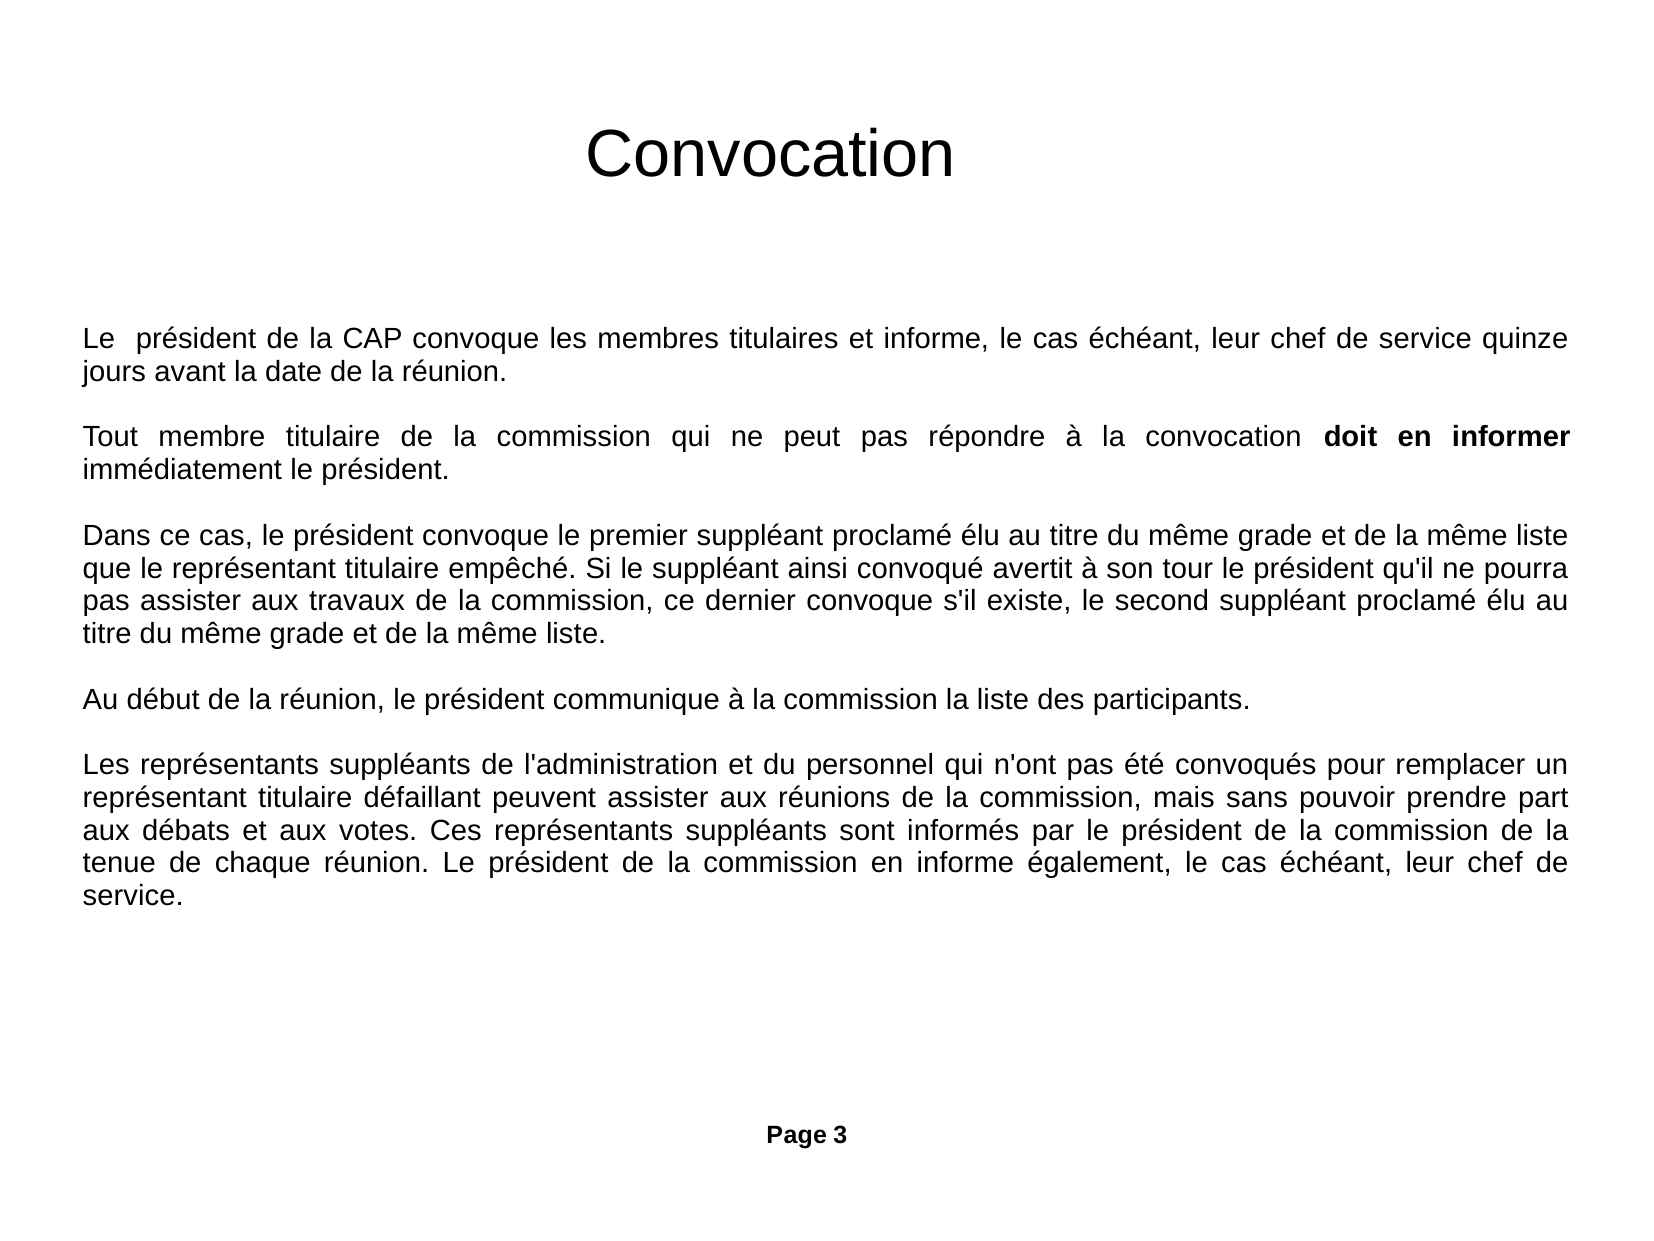

# Convocation
Le président de la CAP convoque les membres titulaires et informe, le cas échéant, leur chef de service quinze jours avant la date de la réunion.
Tout membre titulaire de la commission qui ne peut pas répondre à la convocation doit en informer immédiatement le président.
Dans ce cas, le président convoque le premier suppléant proclamé élu au titre du même grade et de la même liste que le représentant titulaire empêché. Si le suppléant ainsi convoqué avertit à son tour le président qu'il ne pourra pas assister aux travaux de la commission, ce dernier convoque s'il existe, le second suppléant proclamé élu au titre du même grade et de la même liste.
Au début de la réunion, le président communique à la commission la liste des participants.
Les représentants suppléants de l'administration et du personnel qui n'ont pas été convoqués pour remplacer un représentant titulaire défaillant peuvent assister aux réunions de la commission, mais sans pouvoir prendre part aux débats et aux votes. Ces représentants suppléants sont informés par le président de la commission de la tenue de chaque réunion. Le président de la commission en informe également, le cas échéant, leur chef de service.